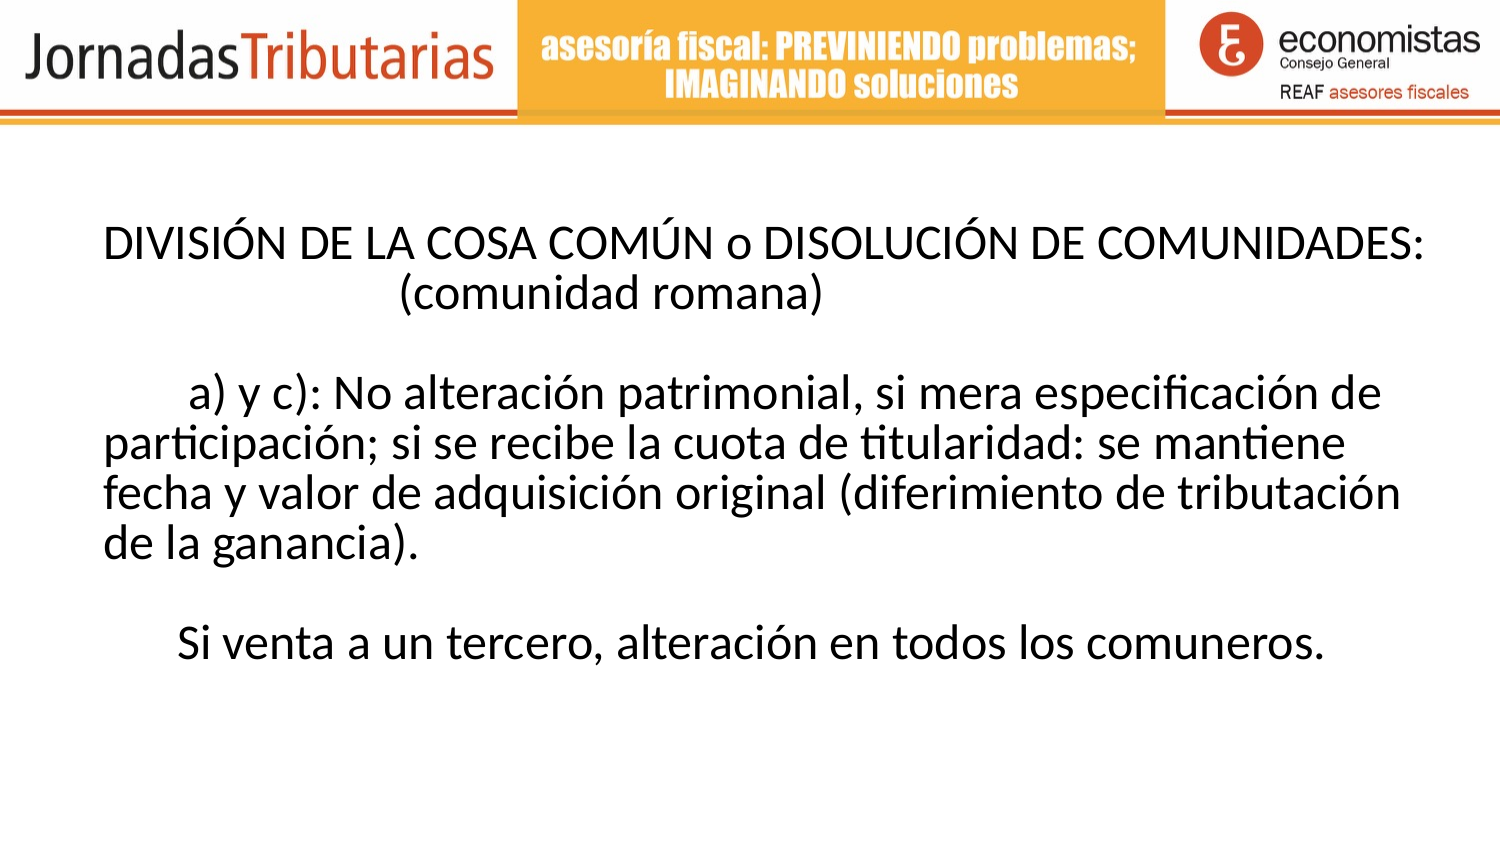

DIVISIÓN DE LA COSA COMÚN o DISOLUCIÓN DE COMUNIDADES:
				(comunidad romana)
	 a) y c): No alteración patrimonial, si mera especificación de participación; si se recibe la cuota de titularidad: se mantiene fecha y valor de adquisición original (diferimiento de tributación de la ganancia).
	Si venta a un tercero, alteración en todos los comuneros.